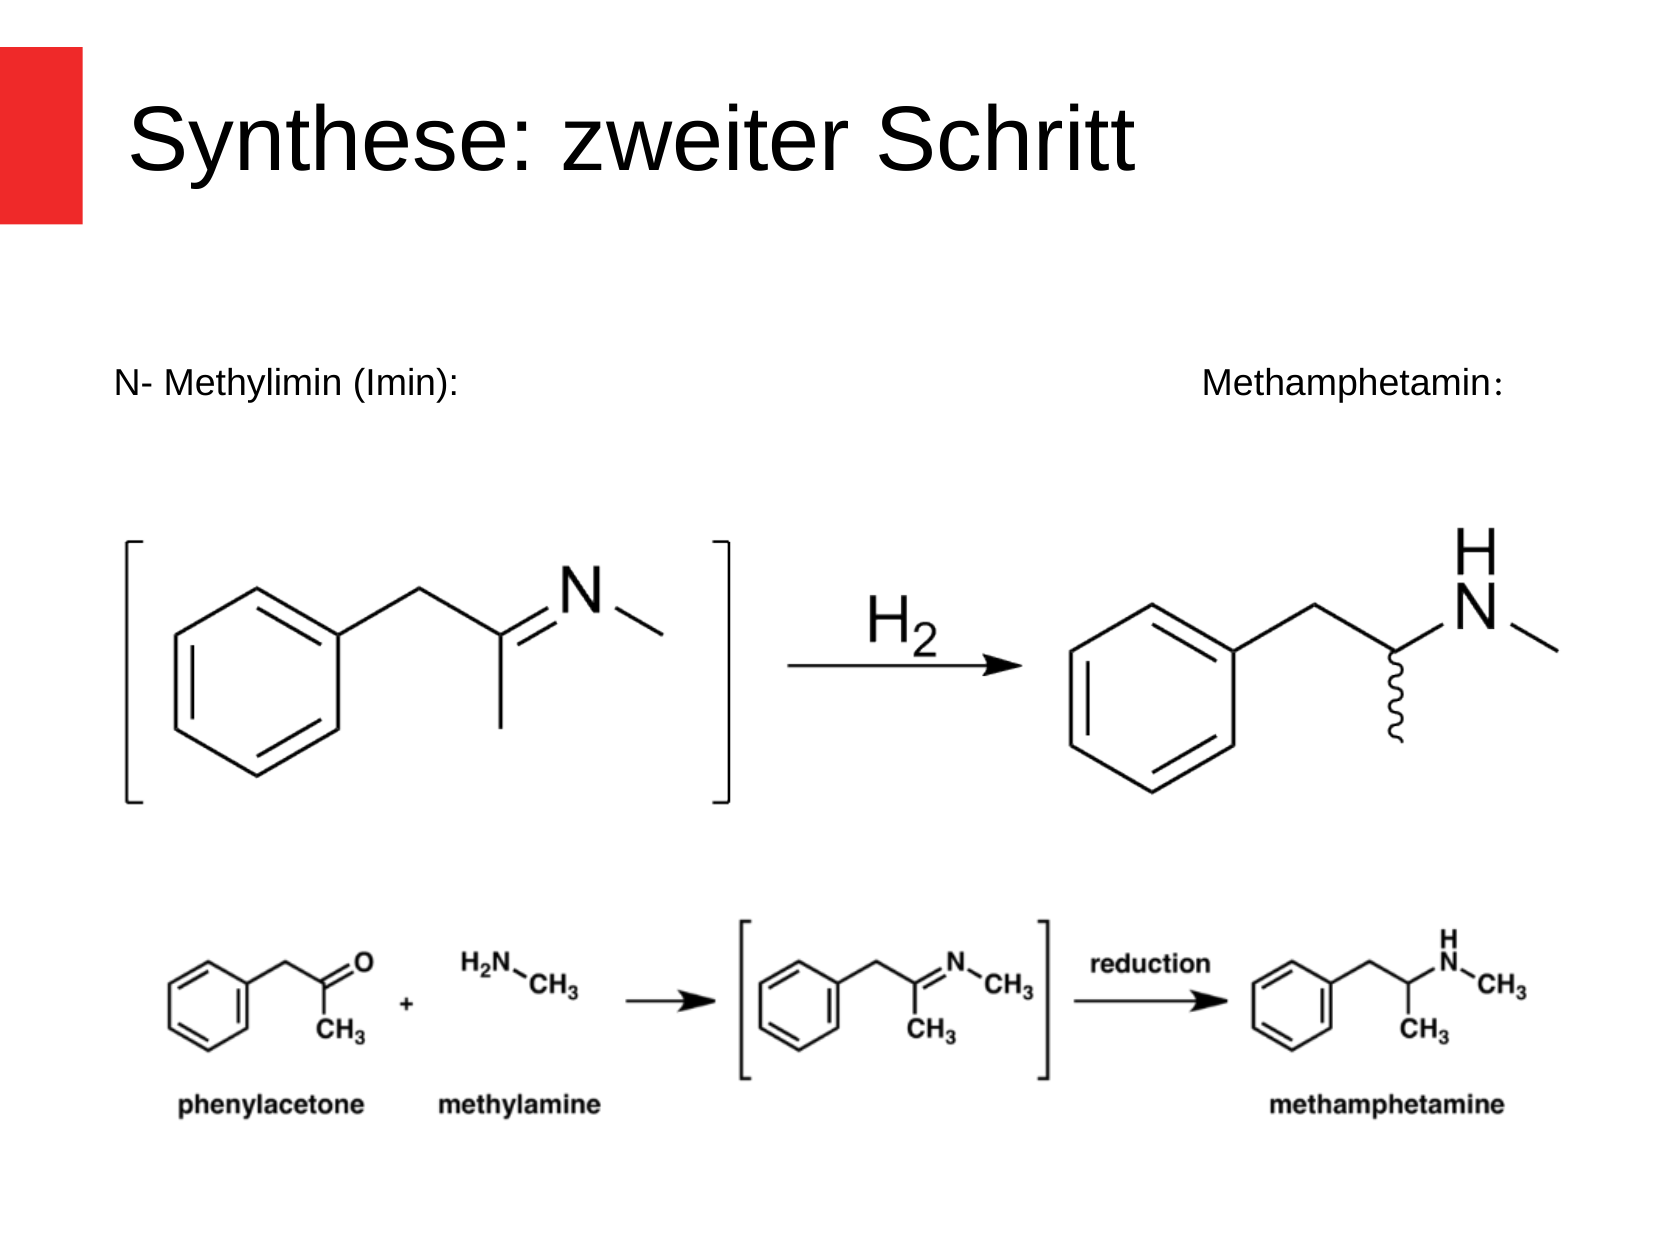

Synthese: zweiter Schritt
N- Methylimin (Imin): Methamphetamin: